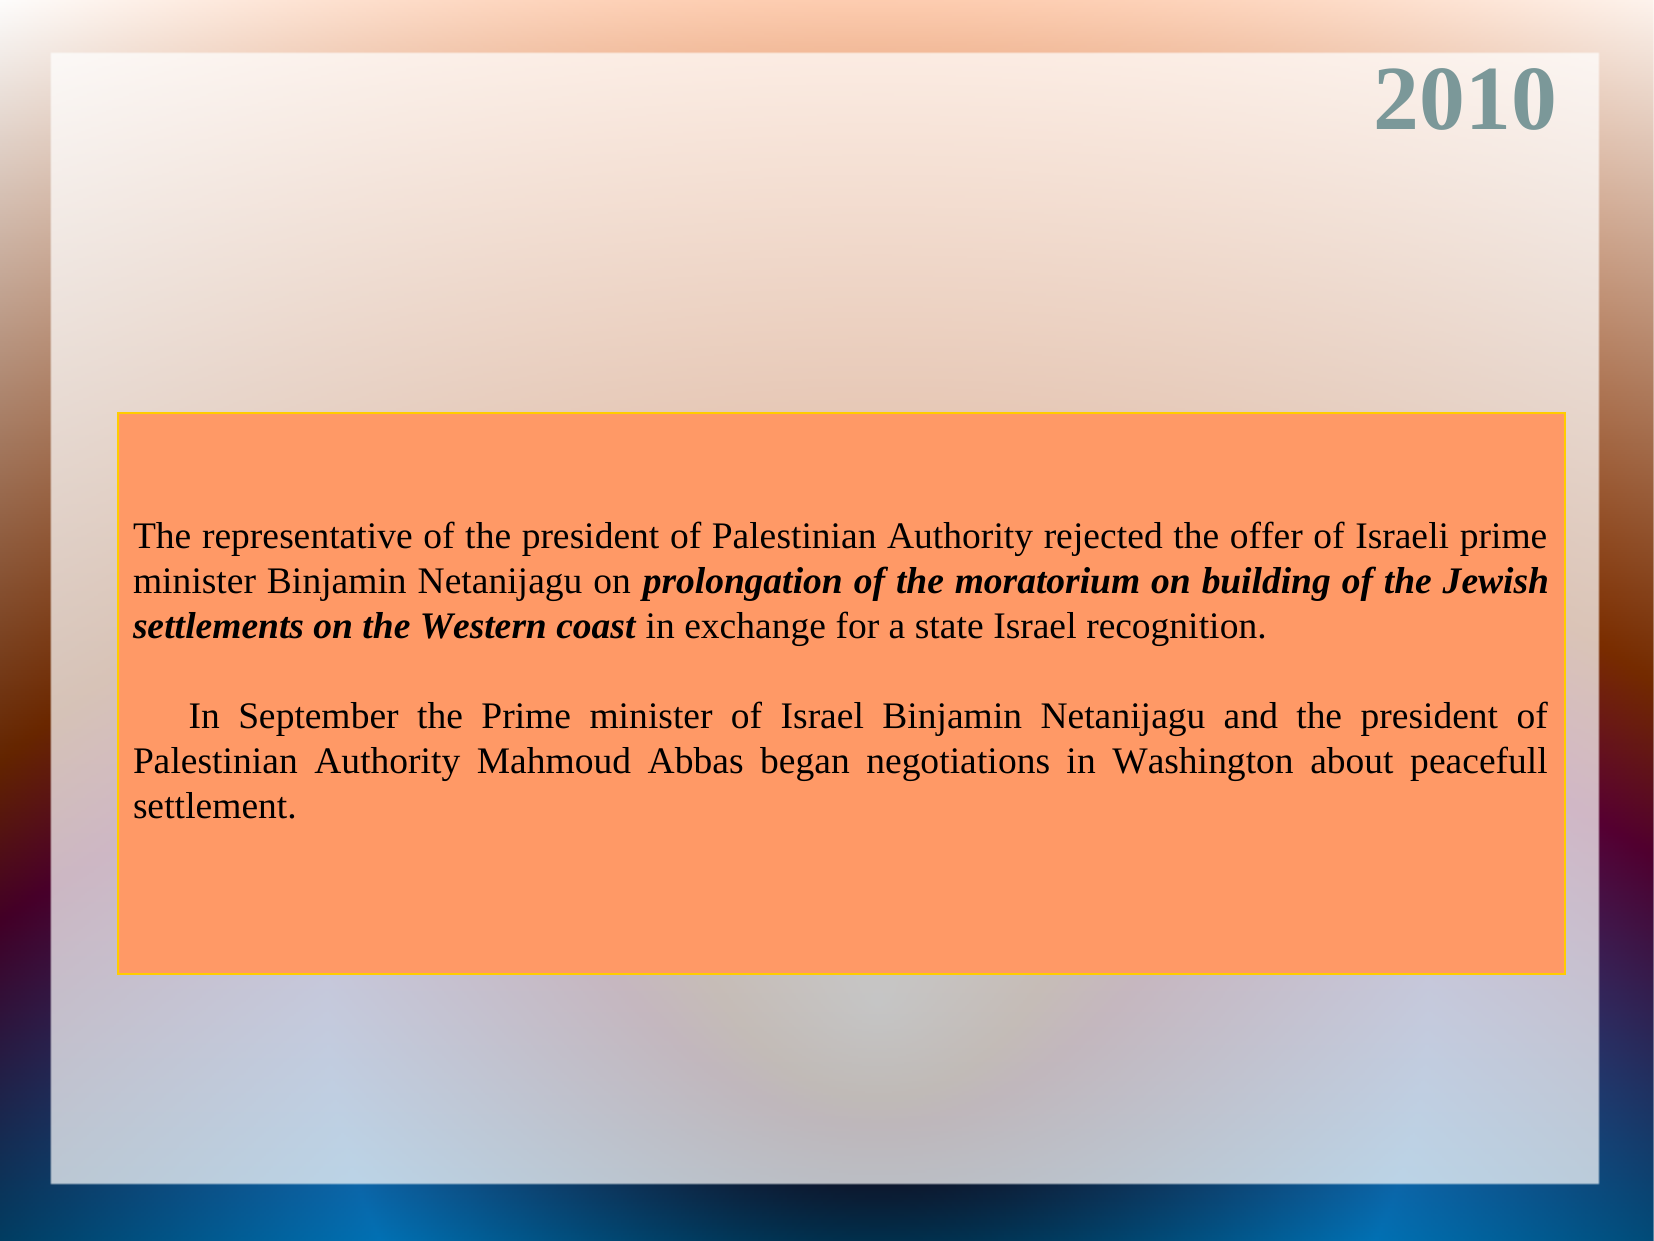

# 2010
The representative of the president of Palestinian Authority rejected the offer of Israeli prime minister Binjamin Netanijagu on prolongation of the moratorium on building of the Jewish settlements on the Western coast in exchange for a state Israel recognition.
 In September the Prime minister of Israel Binjamin Netanijagu and the president of Palestinian Authority Mahmoud Abbas began negotiations in Washington about peacefull settlement.